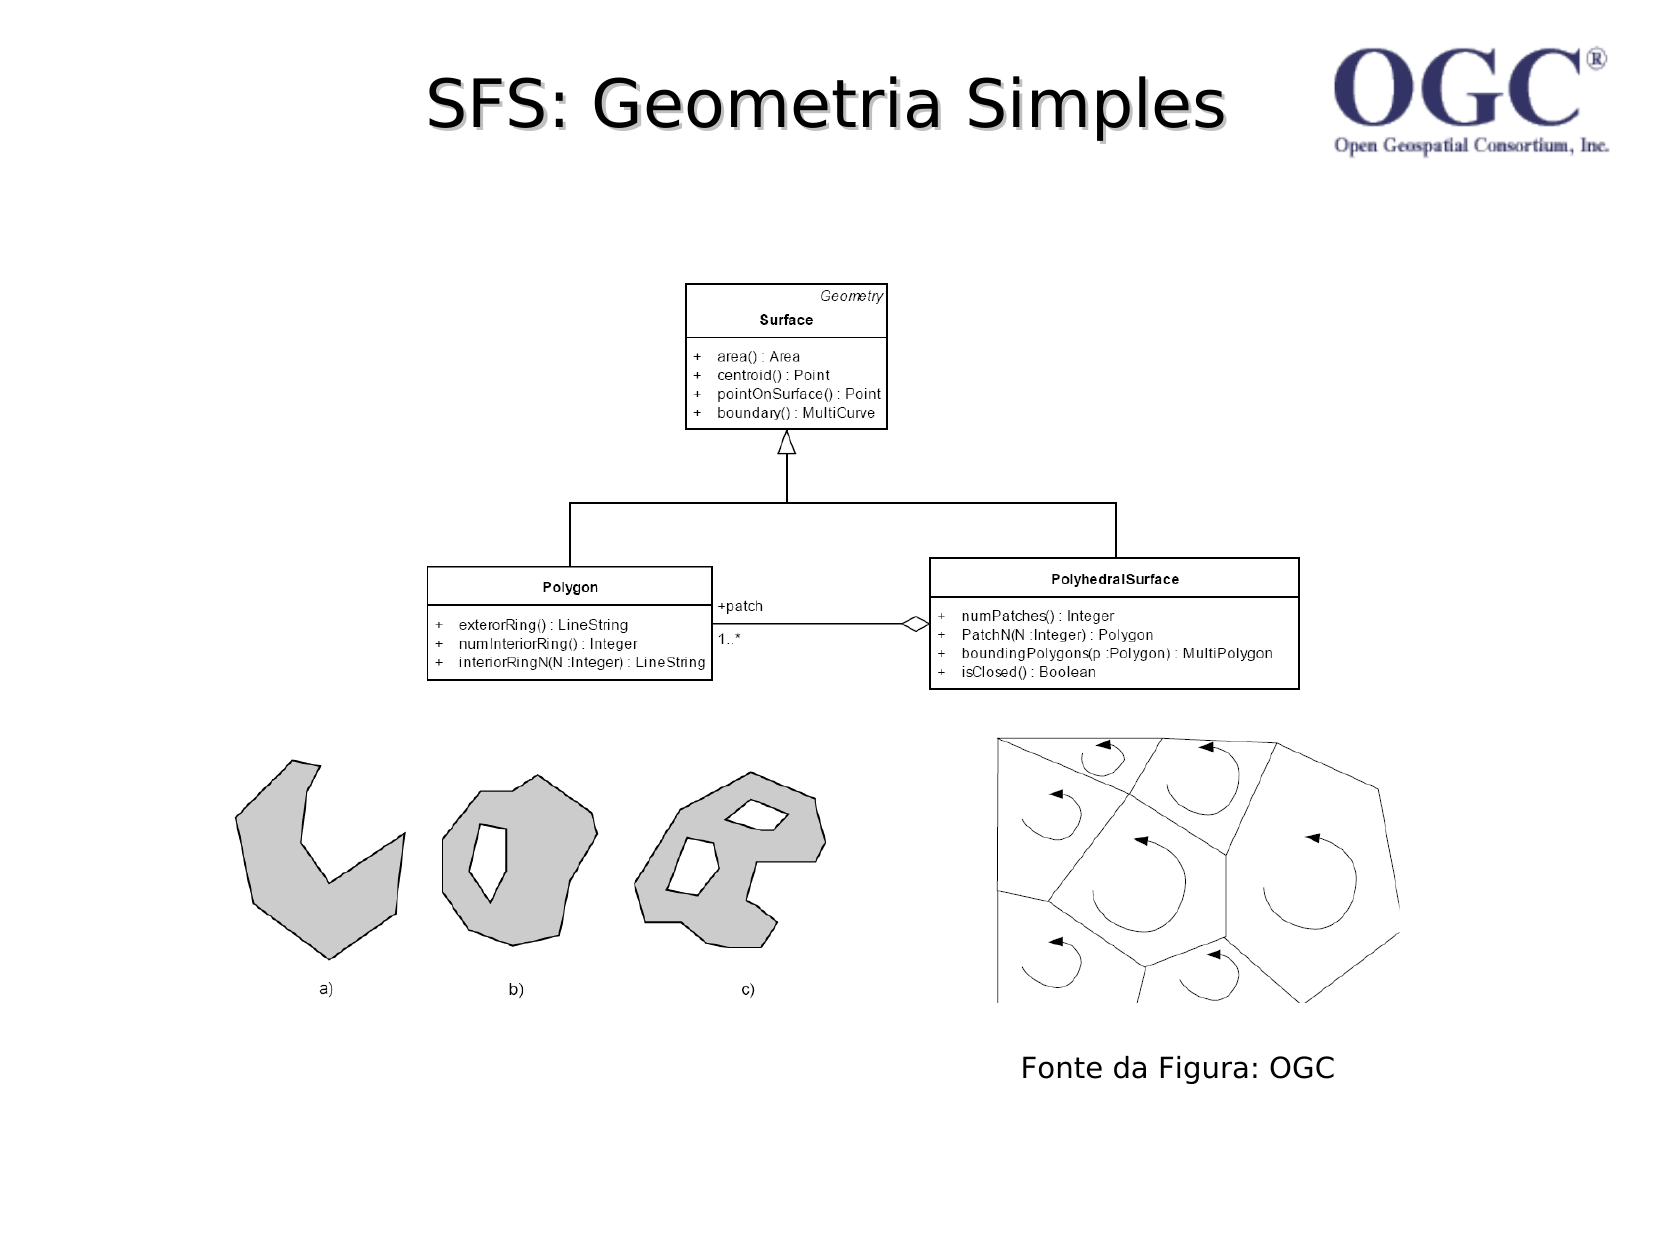

# SFS: Geometria Simples
Fonte da Figura: OGC